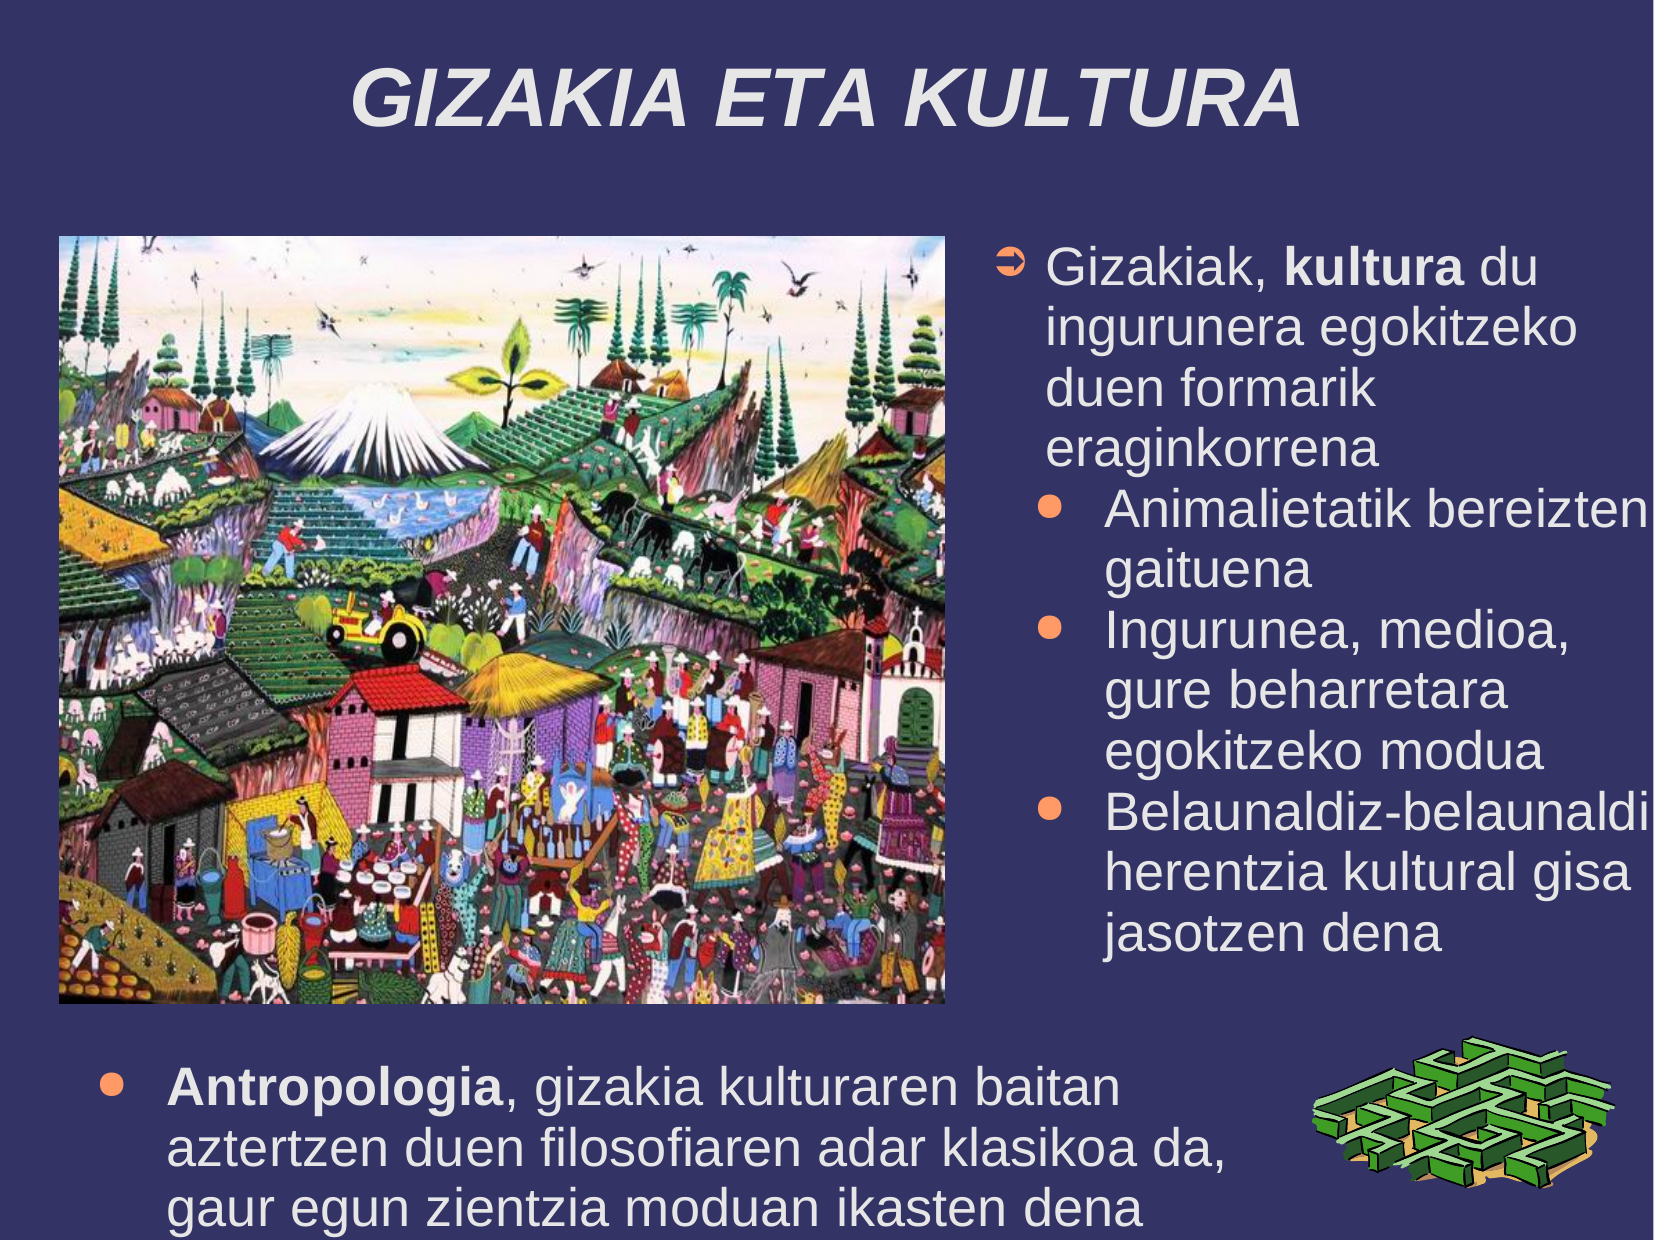

# GIZAKIA ETA KULTURA
Gizakiak, kultura du ingurunera egokitzeko duen formarik eraginkorrena
Animalietatik bereizten gaituena
Ingurunea, medioa, gure beharretara egokitzeko modua
Belaunaldiz-belaunaldi herentzia kultural gisa jasotzen dena
Antropologia, gizakia kulturaren baitan aztertzen duen filosofiaren adar klasikoa da, gaur egun zientzia moduan ikasten dena